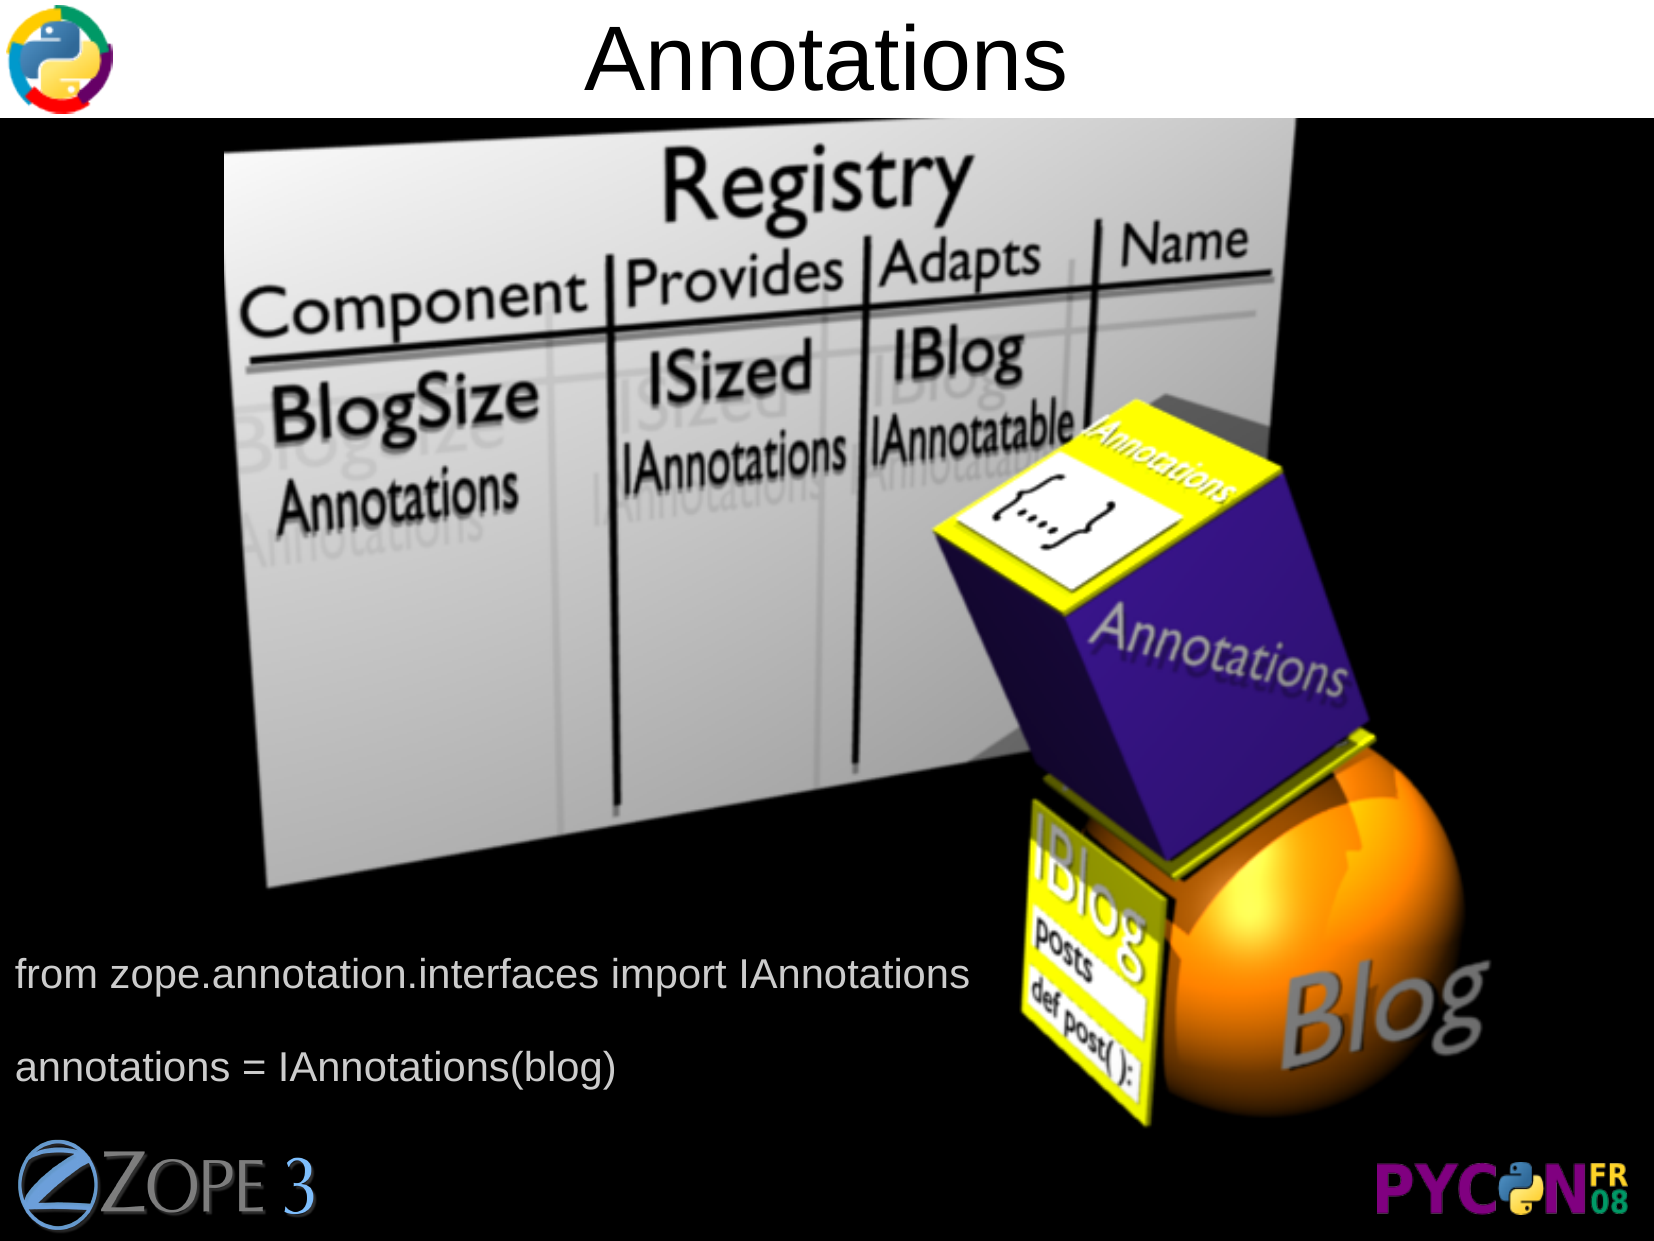

# Annotations
from zope.annotation.interfaces import IAnnotations
annotations = IAnnotations(blog)